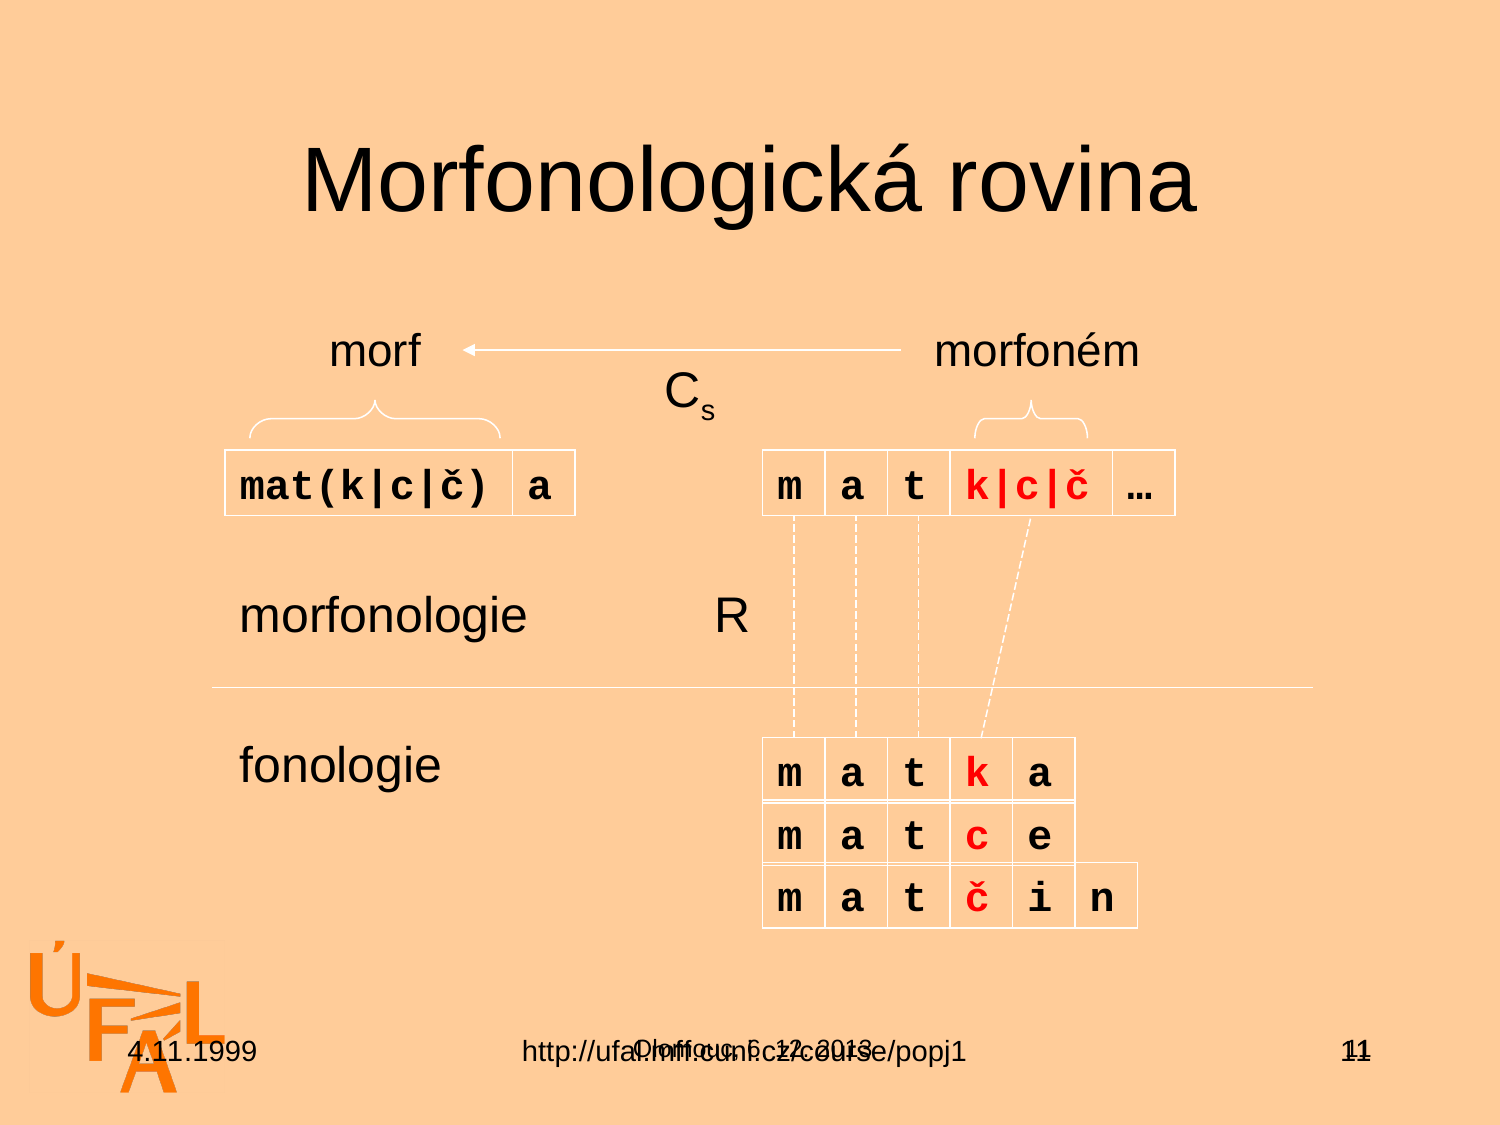

# Morfonologická rovina
morf
morfoném
Cs
mat(k|c|č)
a
m
a
t
k|c|č
…
morfonologie
R
fonologie
m
a
t
k
a
m
a
t
c
e
m
a
t
č
i
n
4.11.1999
Olomouc, 6. 12. 2013
http://ufal.mff.cuni.cz/course/popj1
11